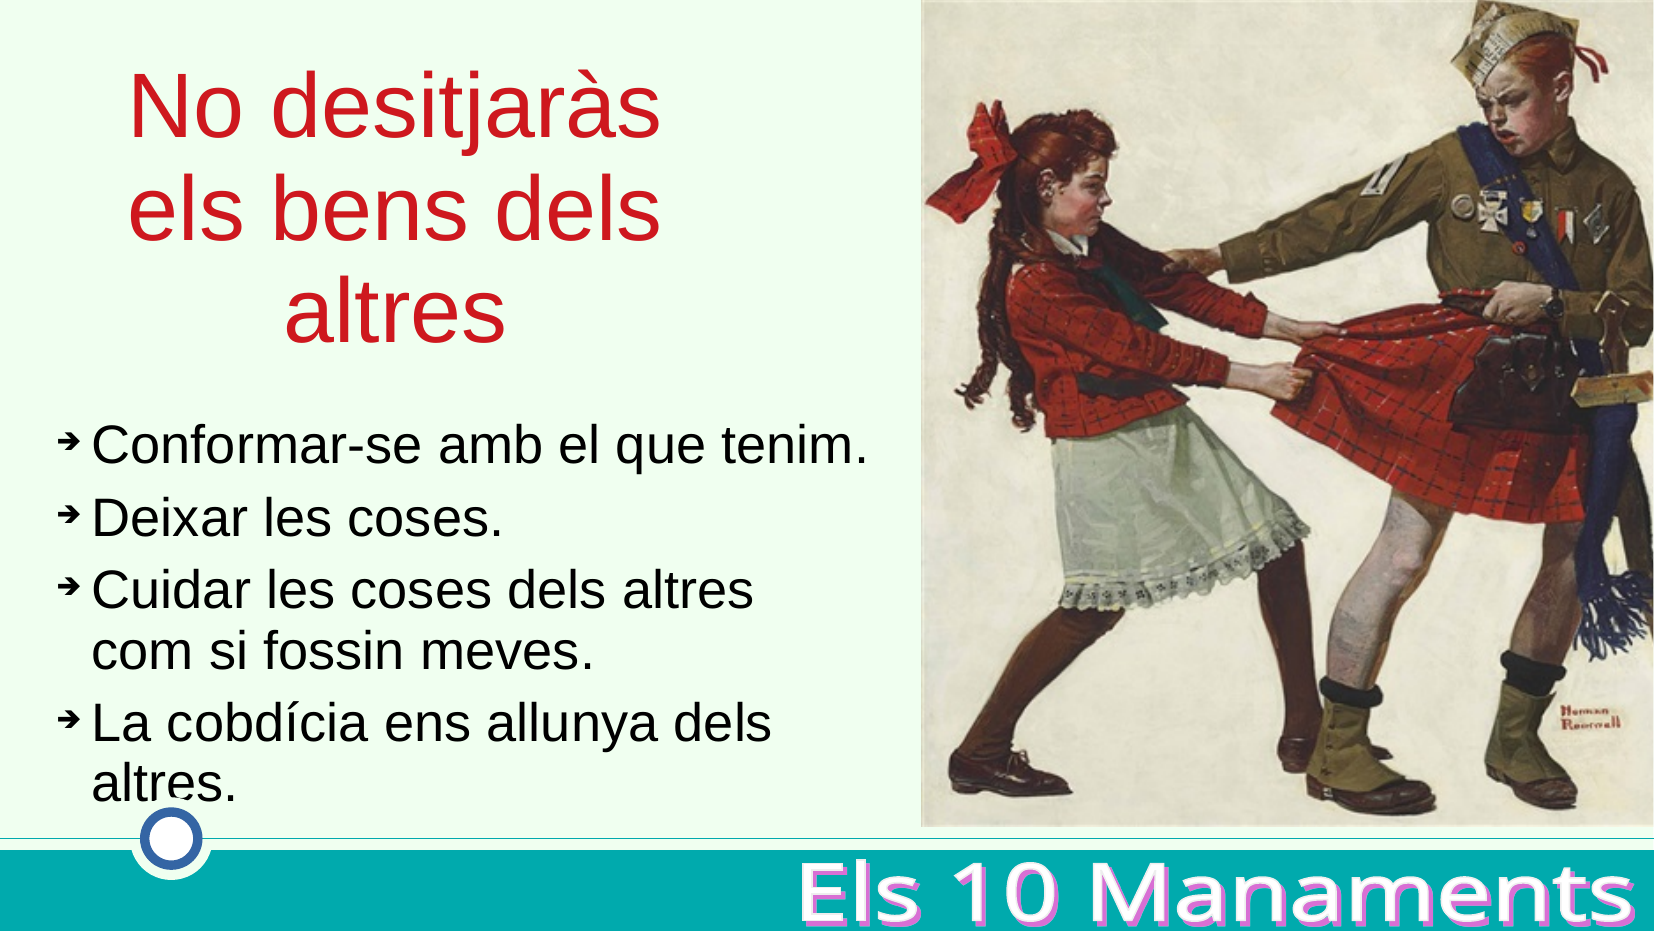

No desitjaràs els bens dels altres
Conformar-se amb el que tenim.
Deixar les coses.
Cuidar les coses dels altres com si fossin meves.
La cobdícia ens allunya dels altres.
Els 10 Manaments